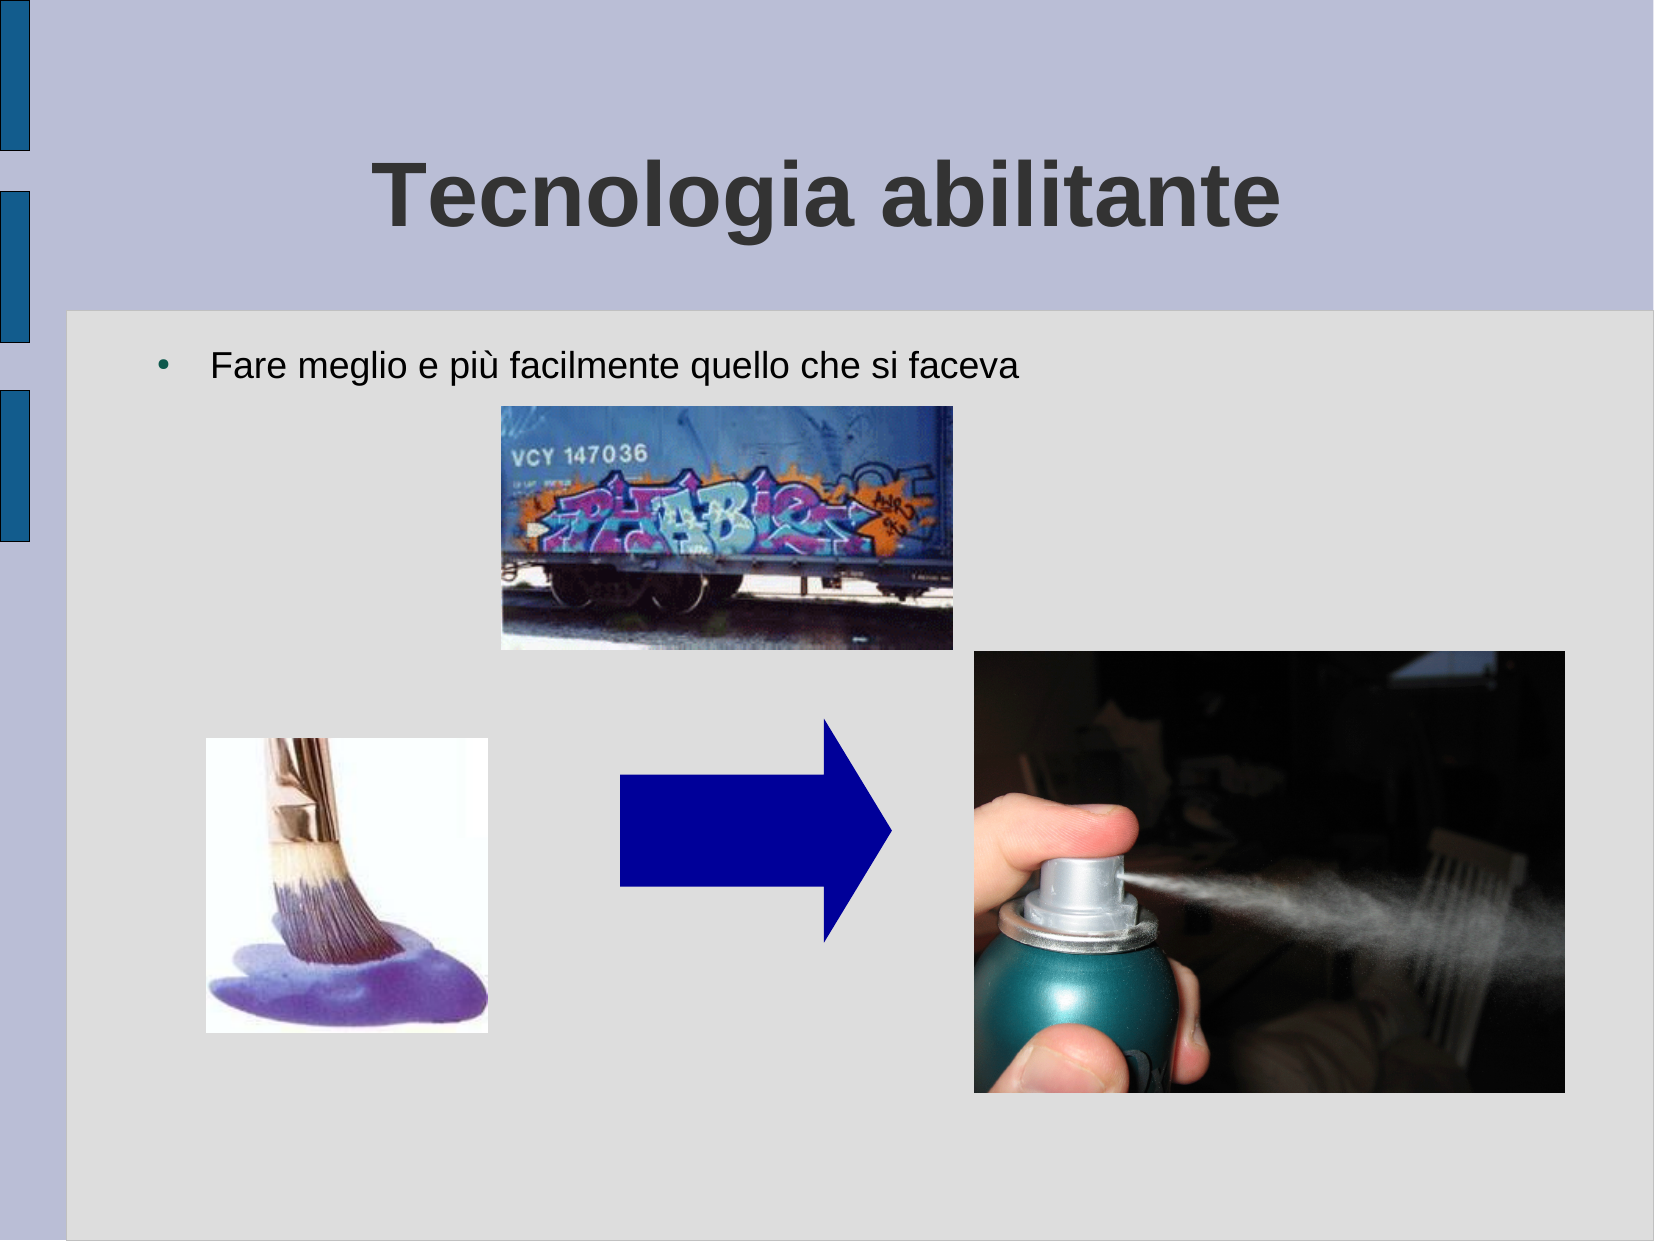

# Tecnologia abilitante
Fare meglio e più facilmente quello che si faceva